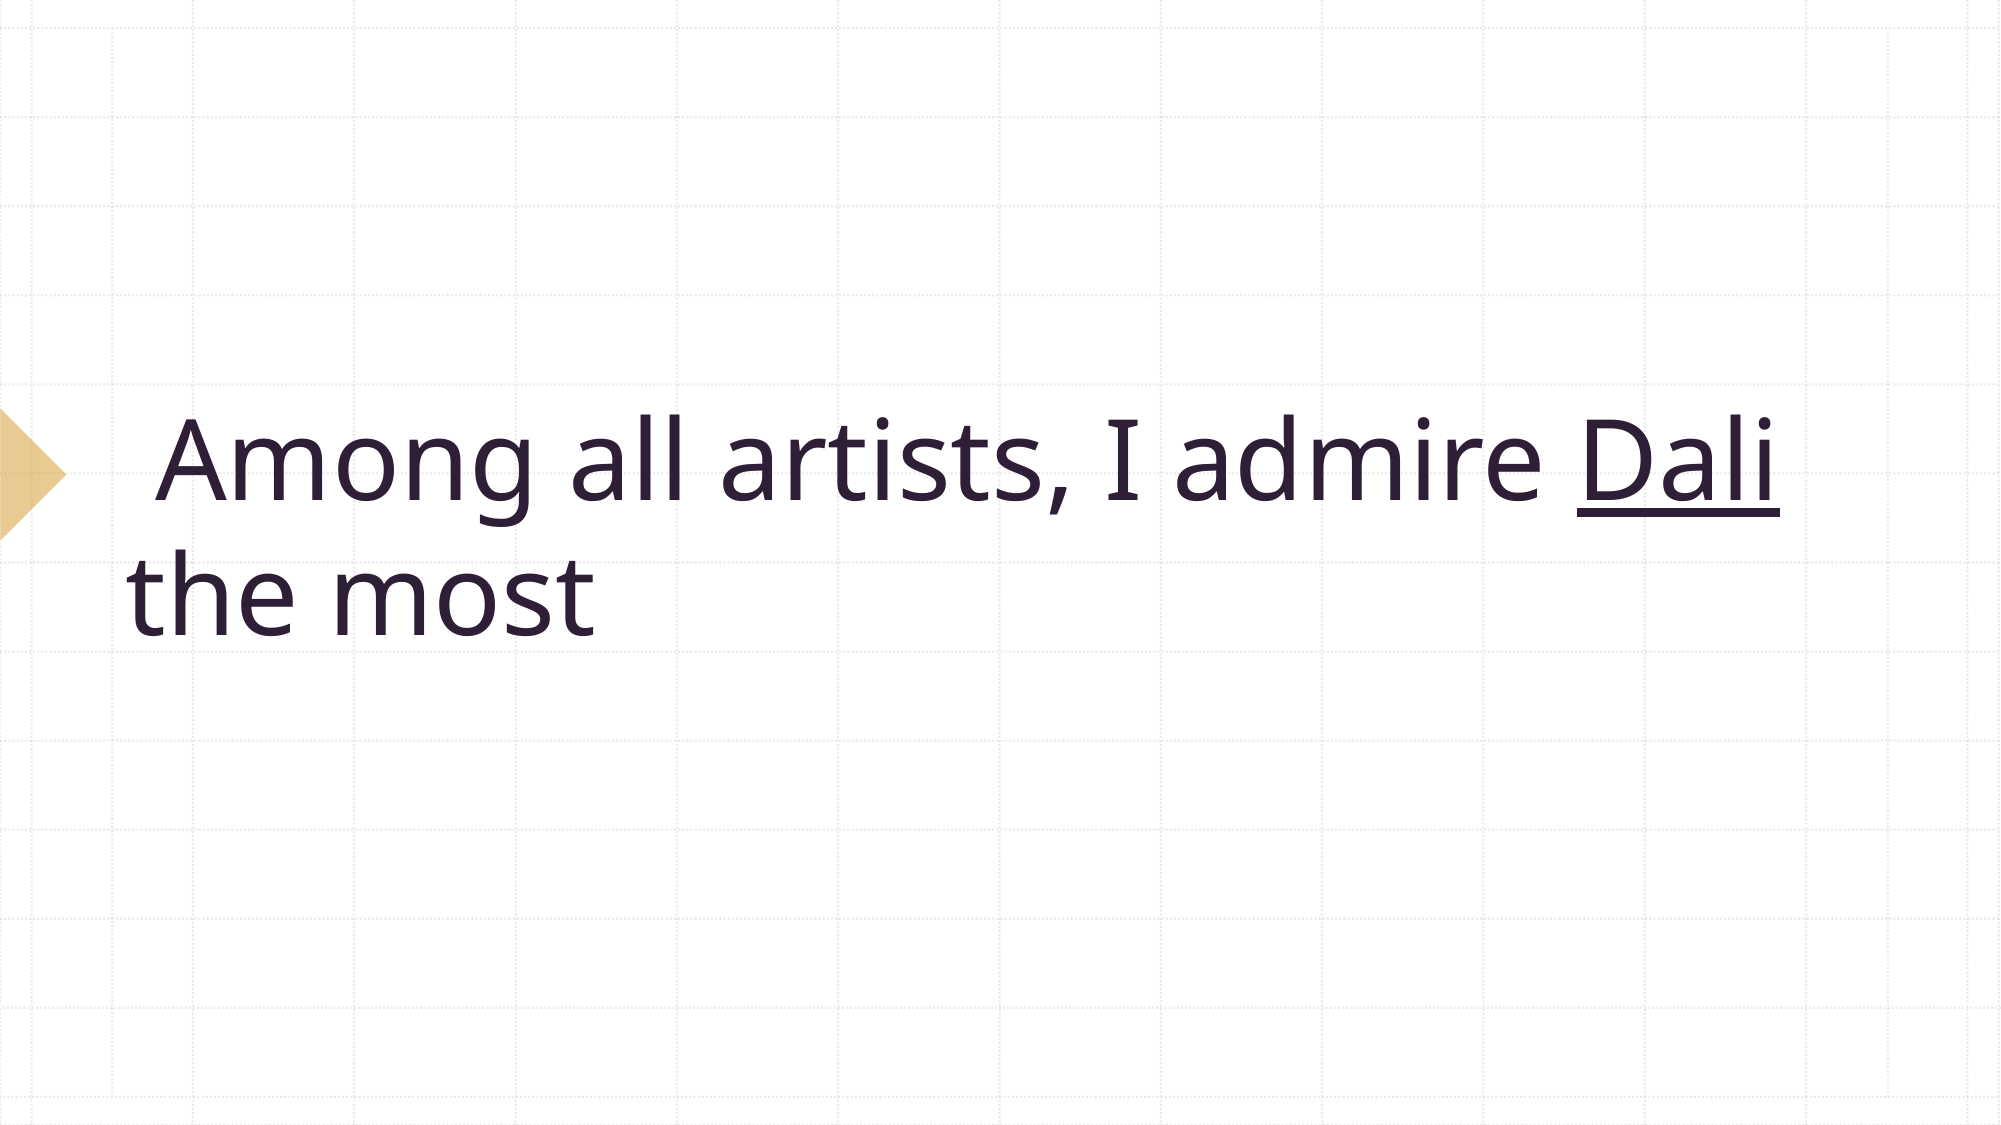

# Among all artists, I admire Dali the most